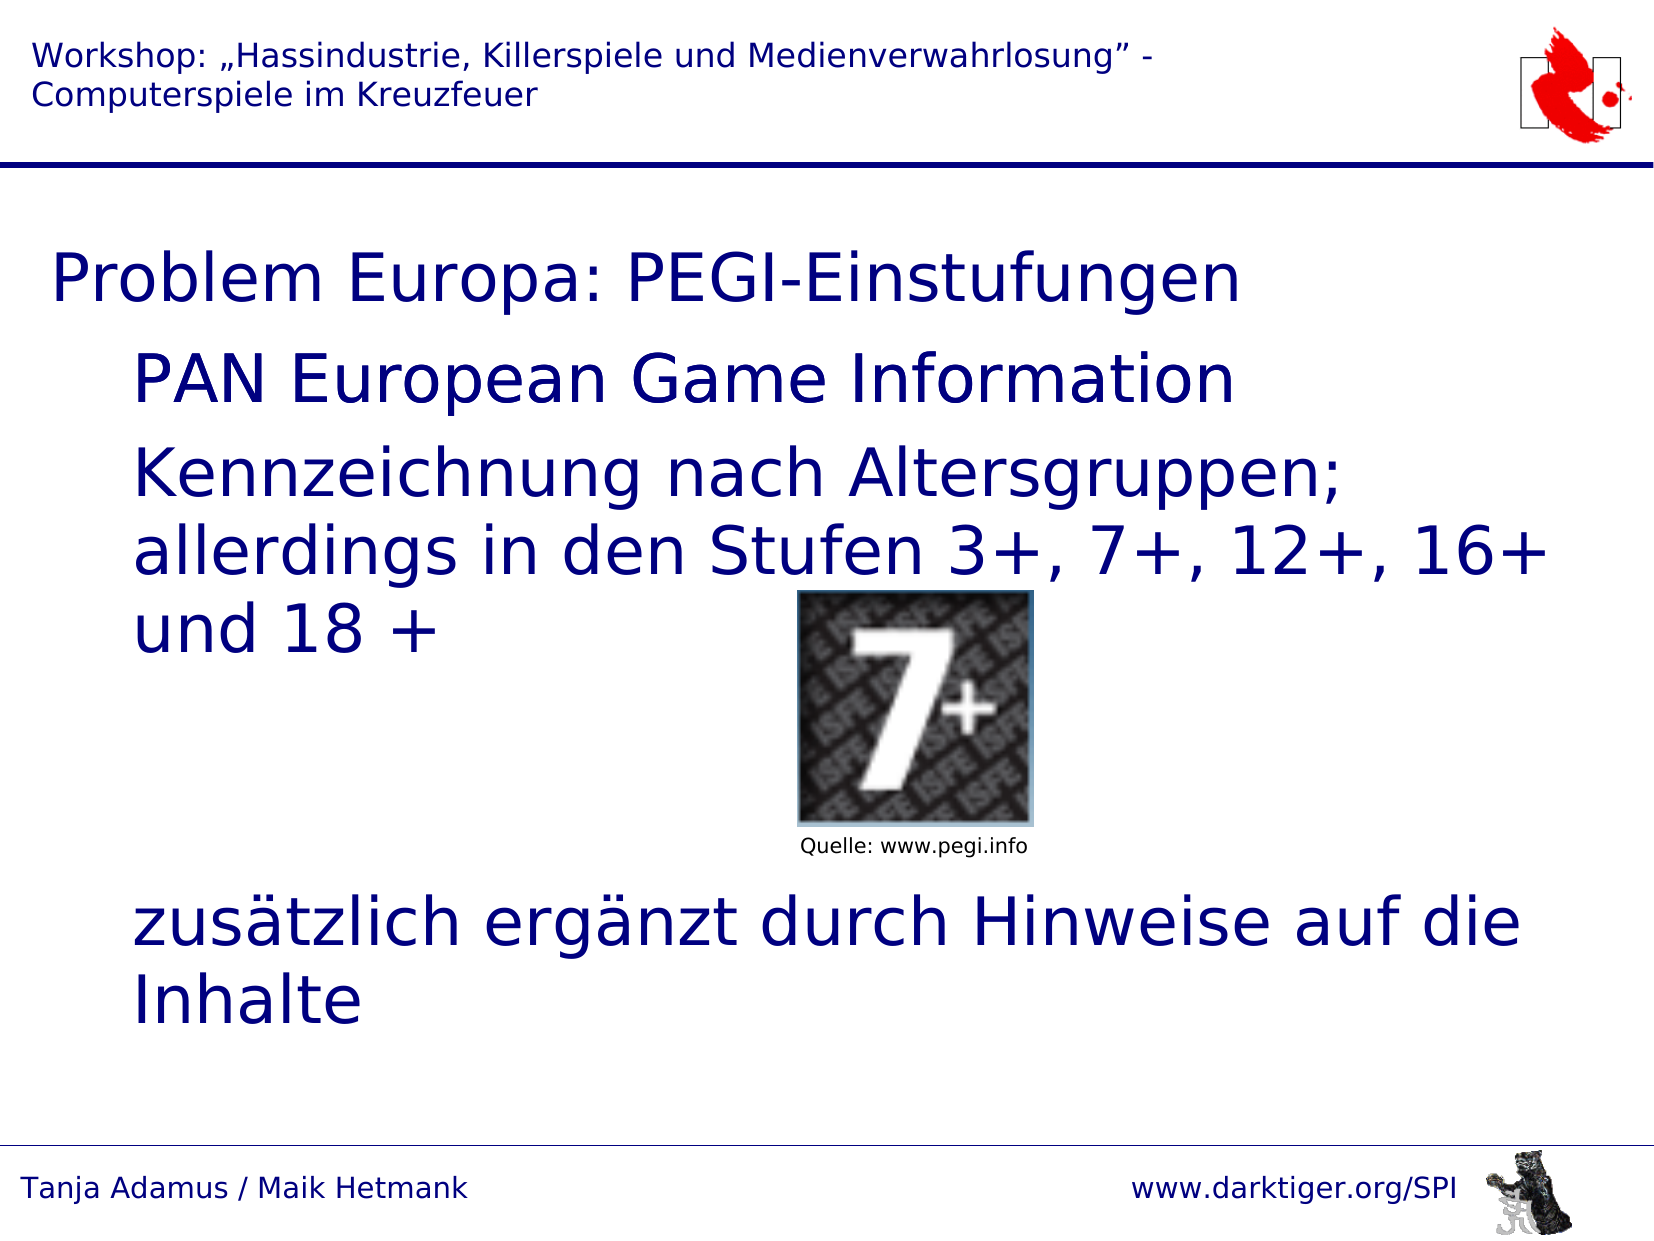

Workshop: „Hassindustrie, Killerspiele und Medienverwahrlosung” - Computerspiele im Kreuzfeuer
Problem Europa: PEGI-Einstufungen
PAN European Game Information
PAN European Game Information
Kennzeichnung nach Altersgruppen; allerdings in den Stufen 3+, 7+, 12+, 16+ und 18 +
Quelle: www.pegi.info
zusätzlich ergänzt durch Hinweise auf die Inhalte